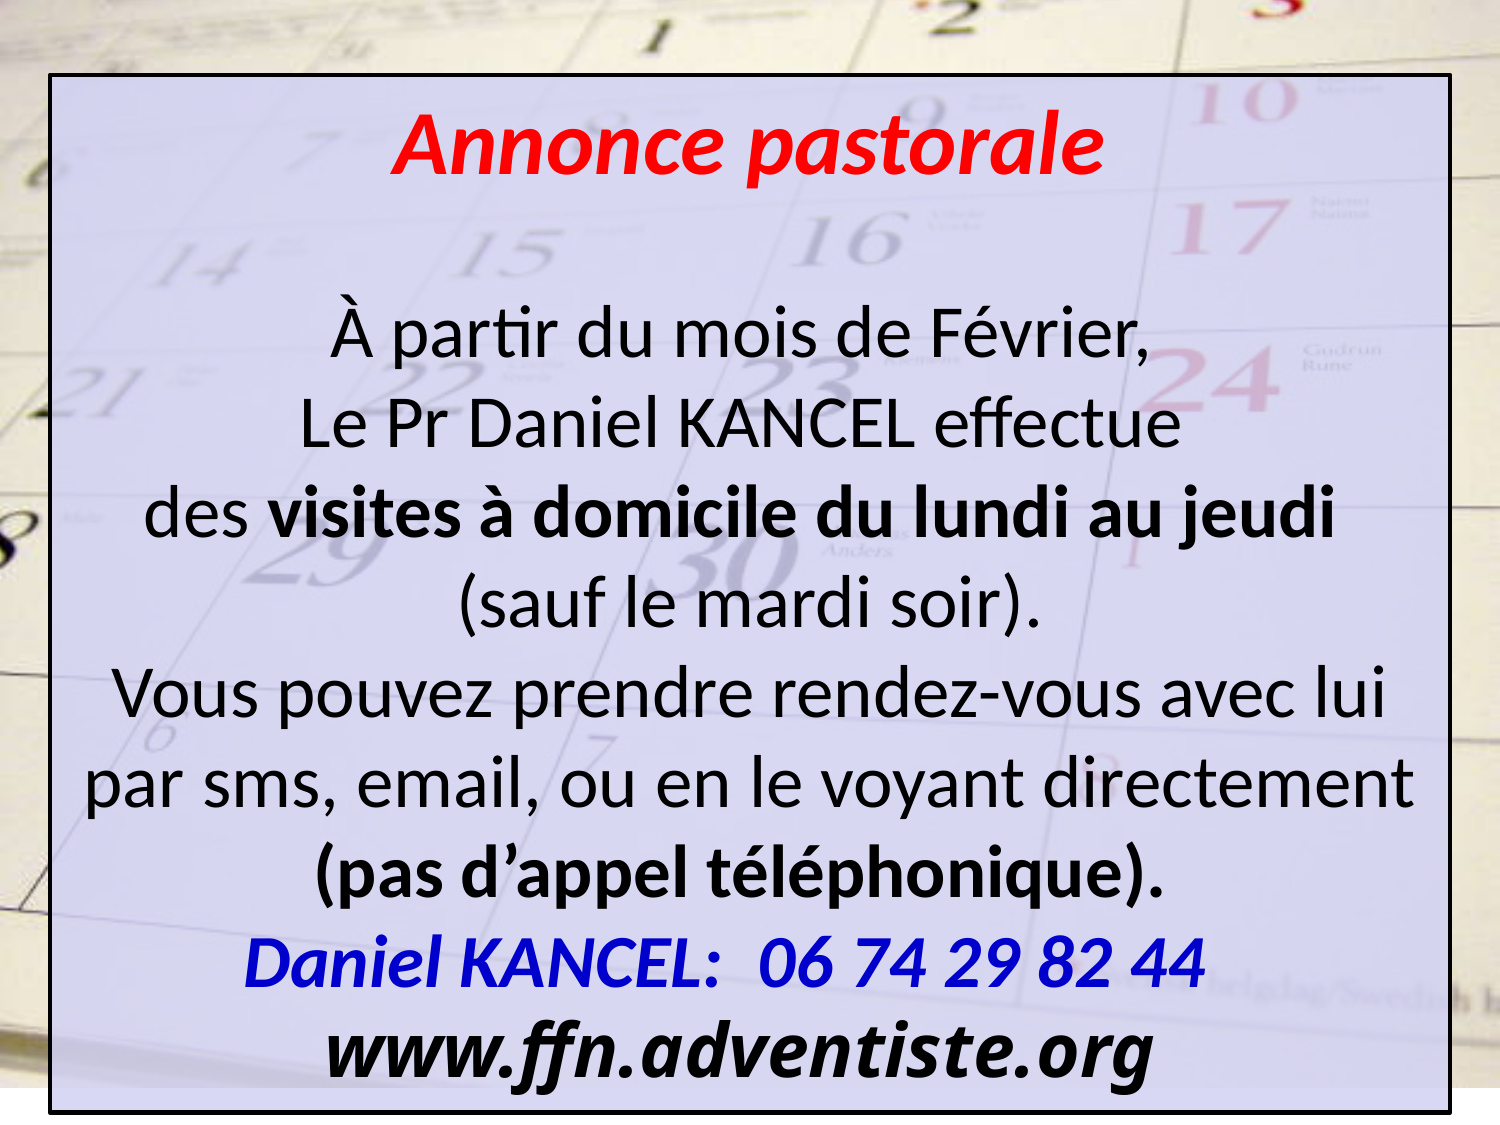

Annonce pastorale
À partir du mois de Février,
Le Pr Daniel KANCEL effectue
des visites à domicile du lundi au jeudi
(sauf le mardi soir).
Vous pouvez prendre rendez-vous avec lui par sms, email, ou en le voyant directement (pas d’appel téléphonique).
Daniel KANCEL:  06 74 29 82 44   www.ffn.adventiste.org